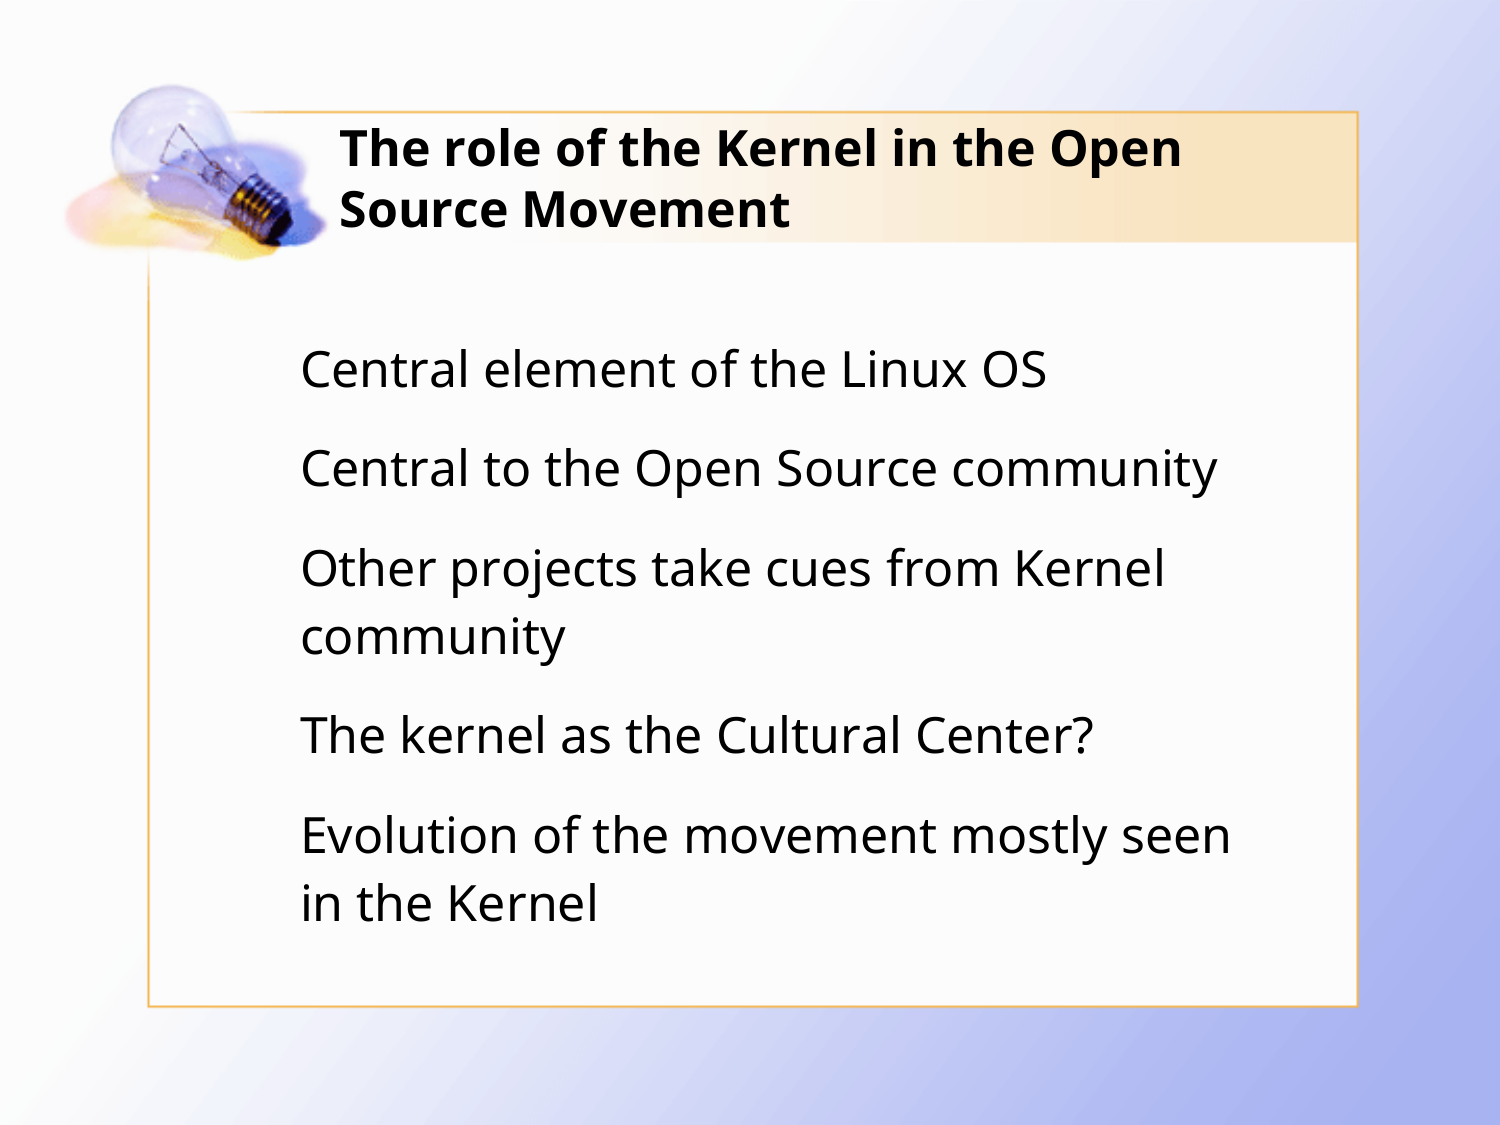

# The role of the Kernel in the Open Source Movement
Central element of the Linux OS
Central to the Open Source community
Other projects take cues from Kernel community
The kernel as the Cultural Center?
Evolution of the movement mostly seen in the Kernel